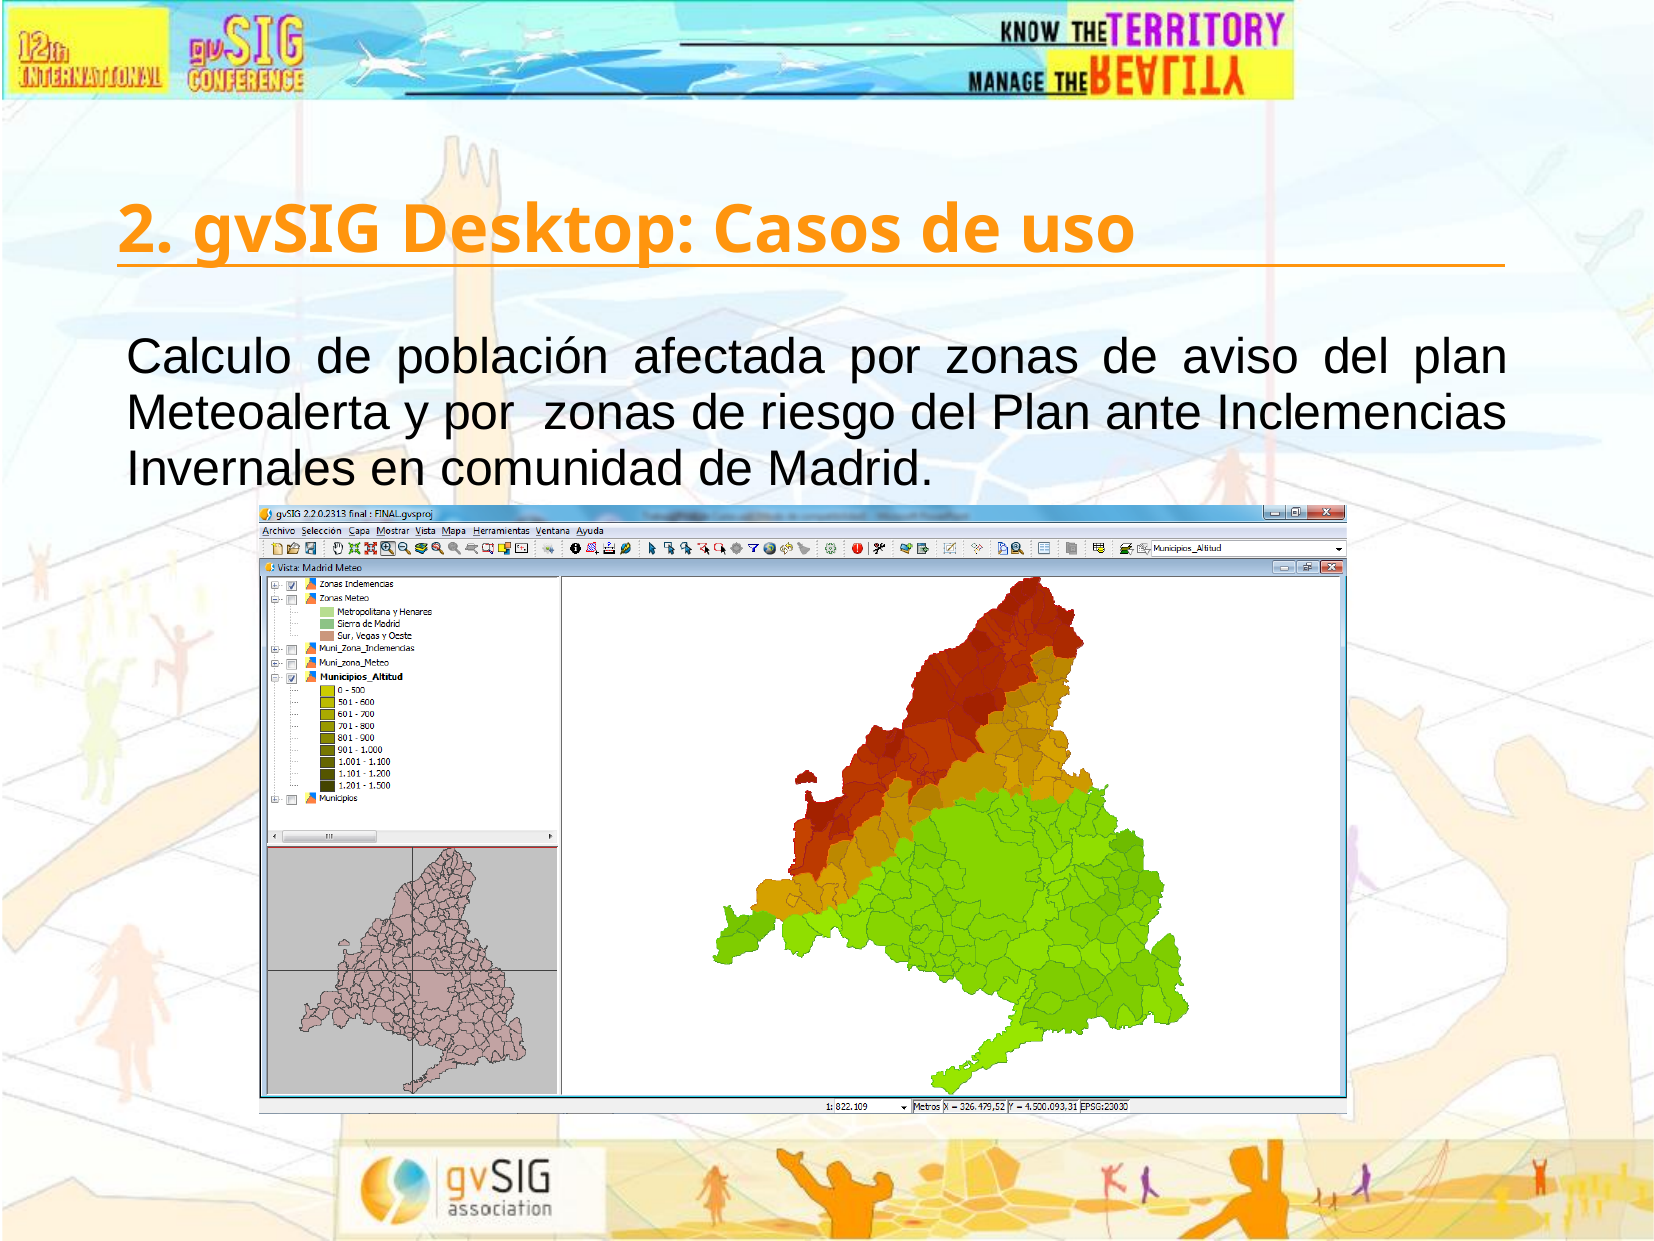

# 2. gvSIG Desktop: Casos de uso
Calculo de población afectada por zonas de aviso del plan Meteoalerta y por zonas de riesgo del Plan ante Inclemencias Invernales en comunidad de Madrid.